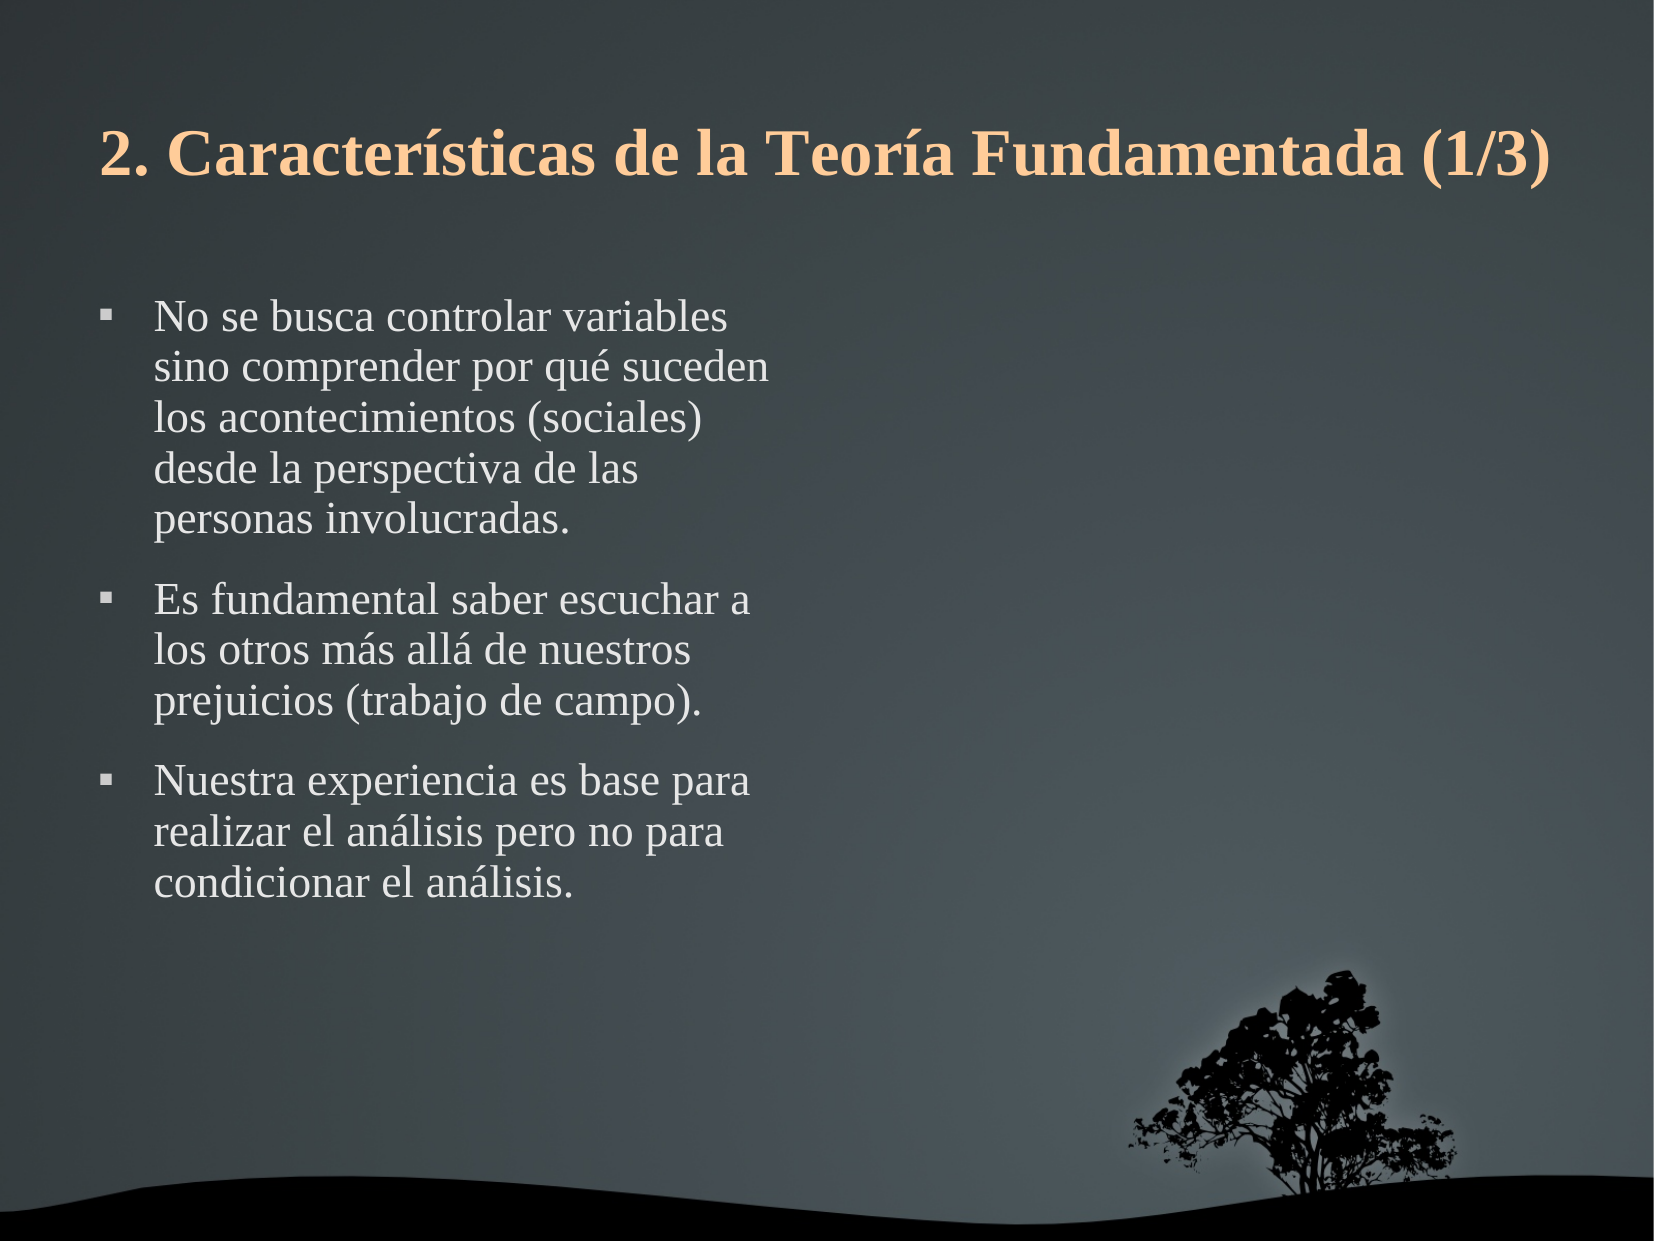

# 2. Características de la Teoría Fundamentada (1/3)
No se busca controlar variables sino comprender por qué suceden los acontecimientos (sociales) desde la perspectiva de las personas involucradas.
Es fundamental saber escuchar a los otros más allá de nuestros prejuicios (trabajo de campo).
Nuestra experiencia es base para realizar el análisis pero no para condicionar el análisis.